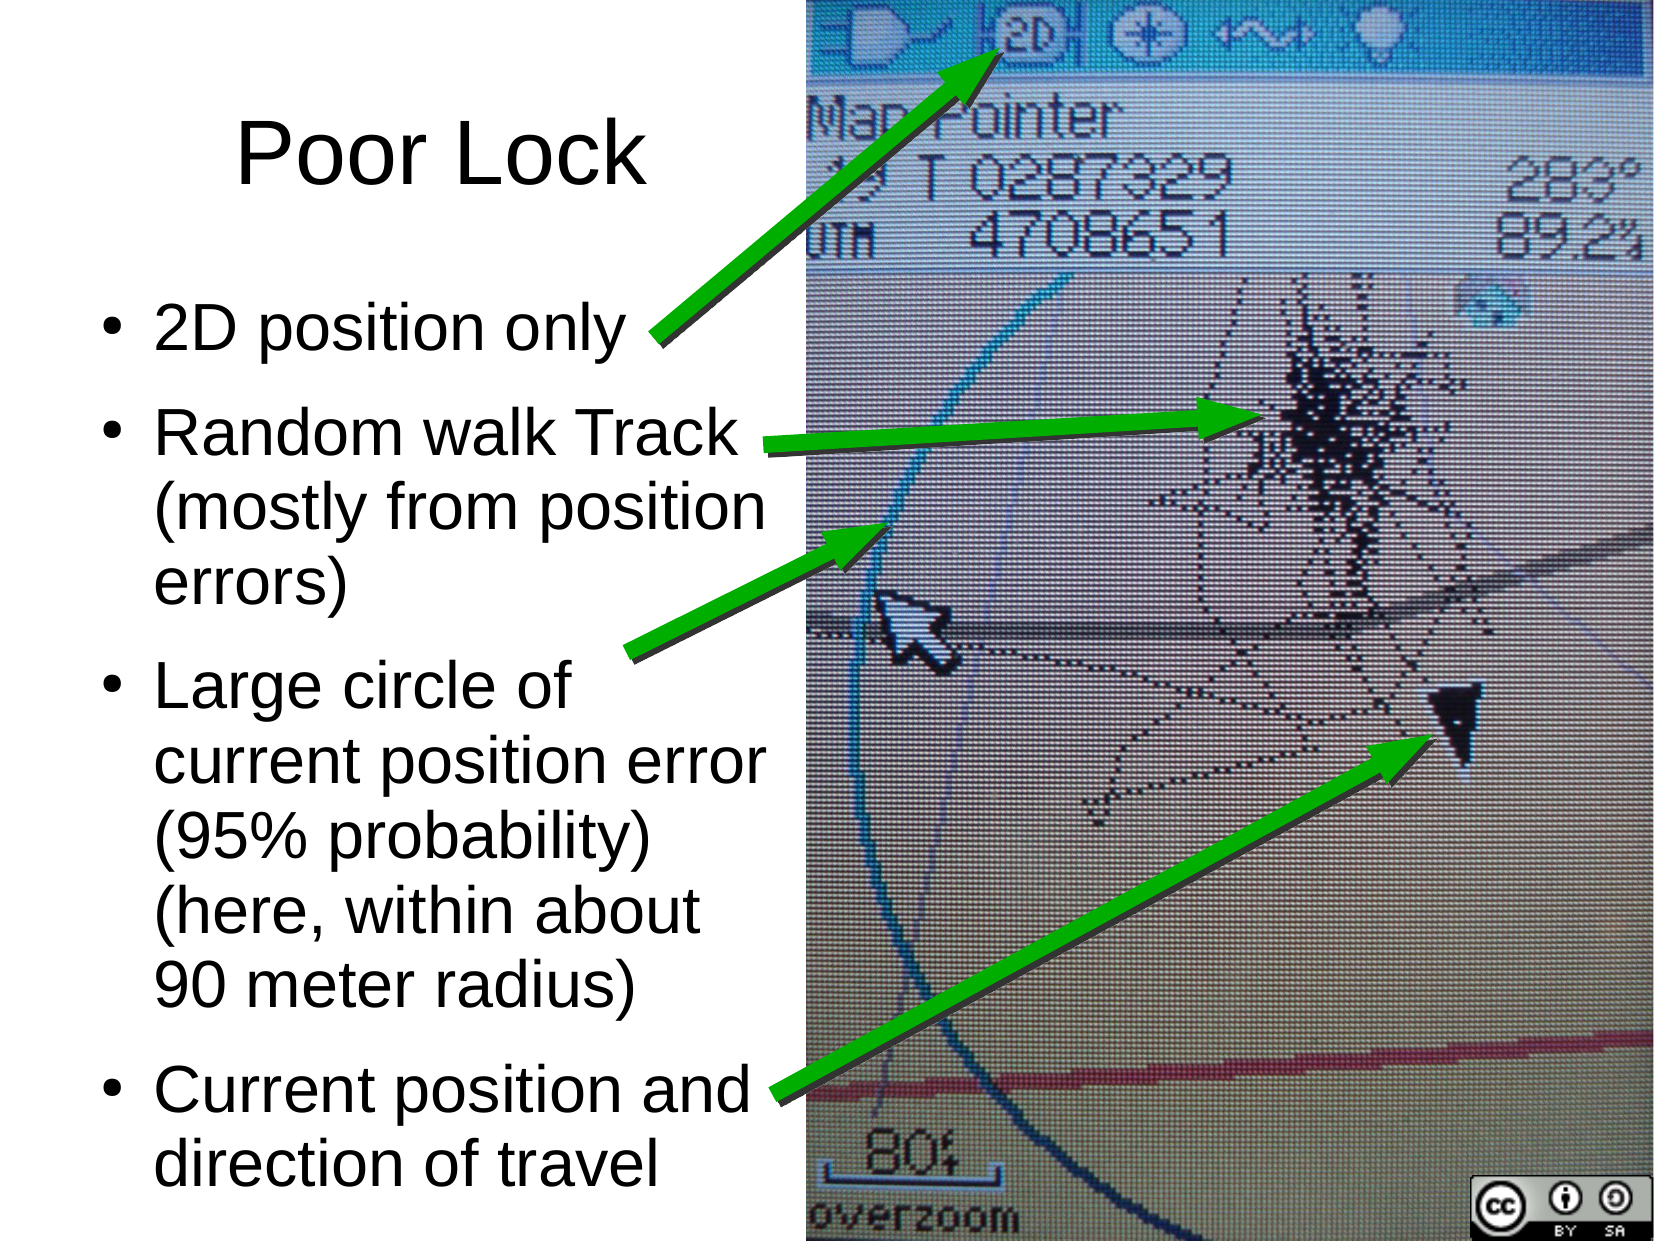

Poor Lock
# 2D position only
Random walk Track (mostly from position errors)
Large circle of current position error (95% probability) (here, within about 90 meter radius)
Current position and direction of travel